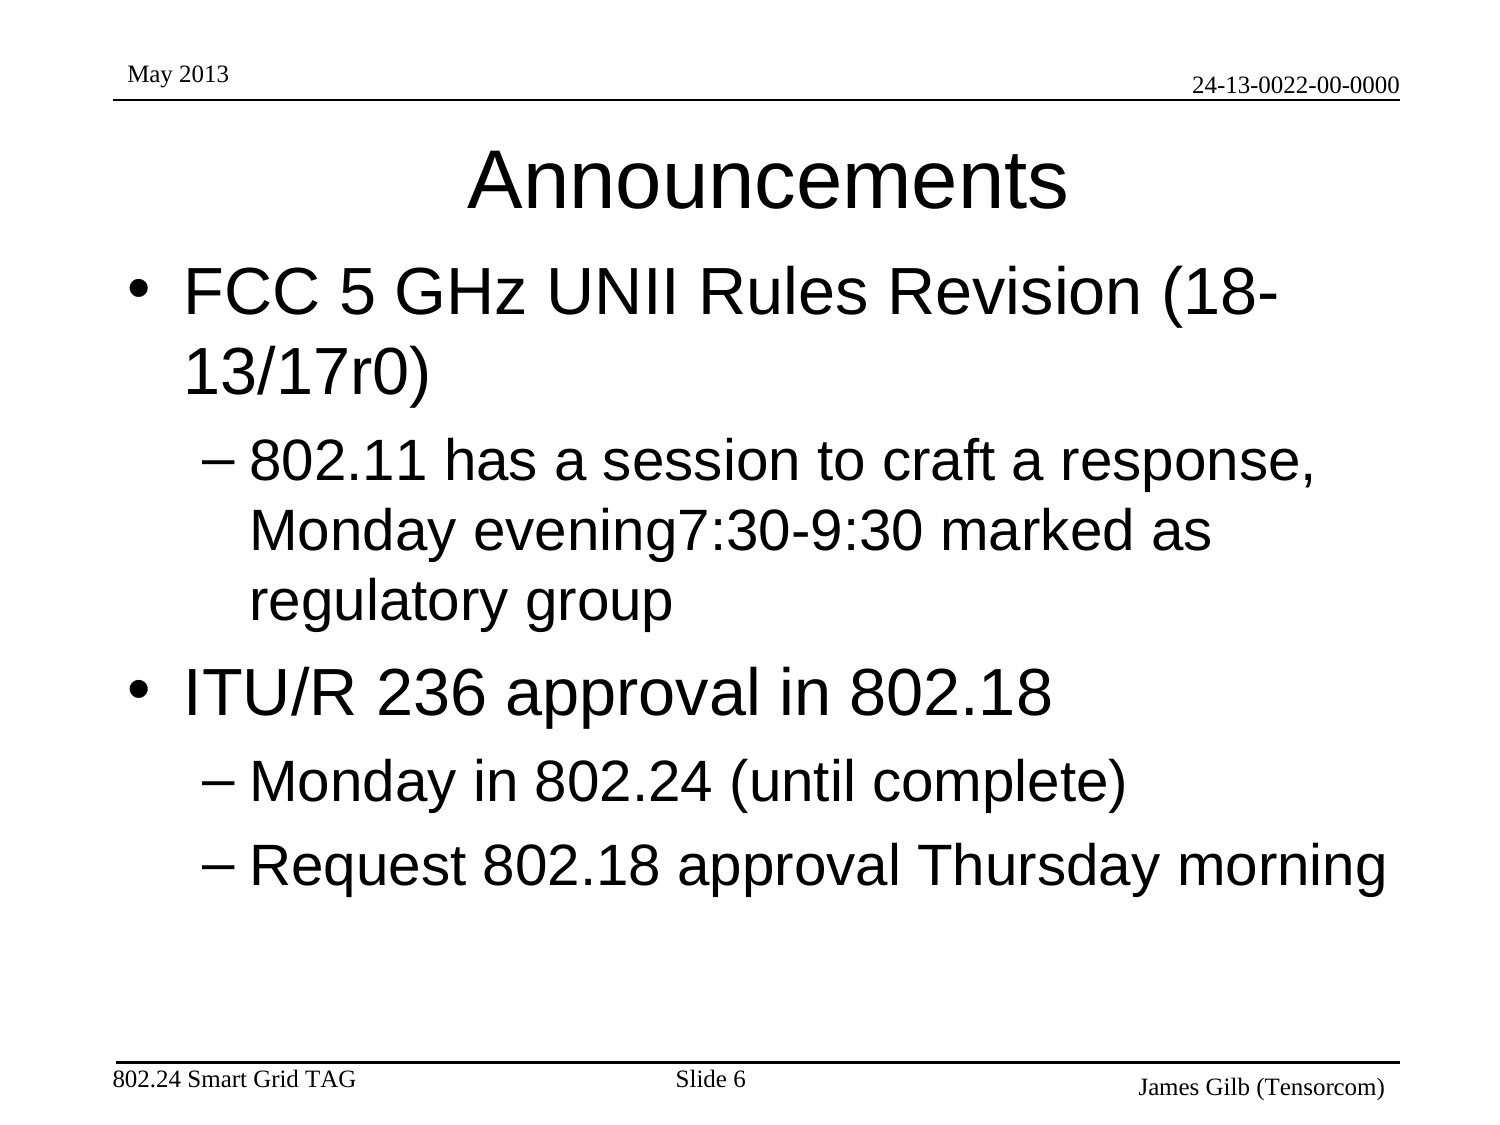

# Announcements
FCC 5 GHz UNII Rules Revision (18-13/17r0)
802.11 has a session to craft a response, Monday evening7:30-9:30 marked as regulatory group
ITU/R 236 approval in 802.18
Monday in 802.24 (until complete)
Request 802.18 approval Thursday morning
6